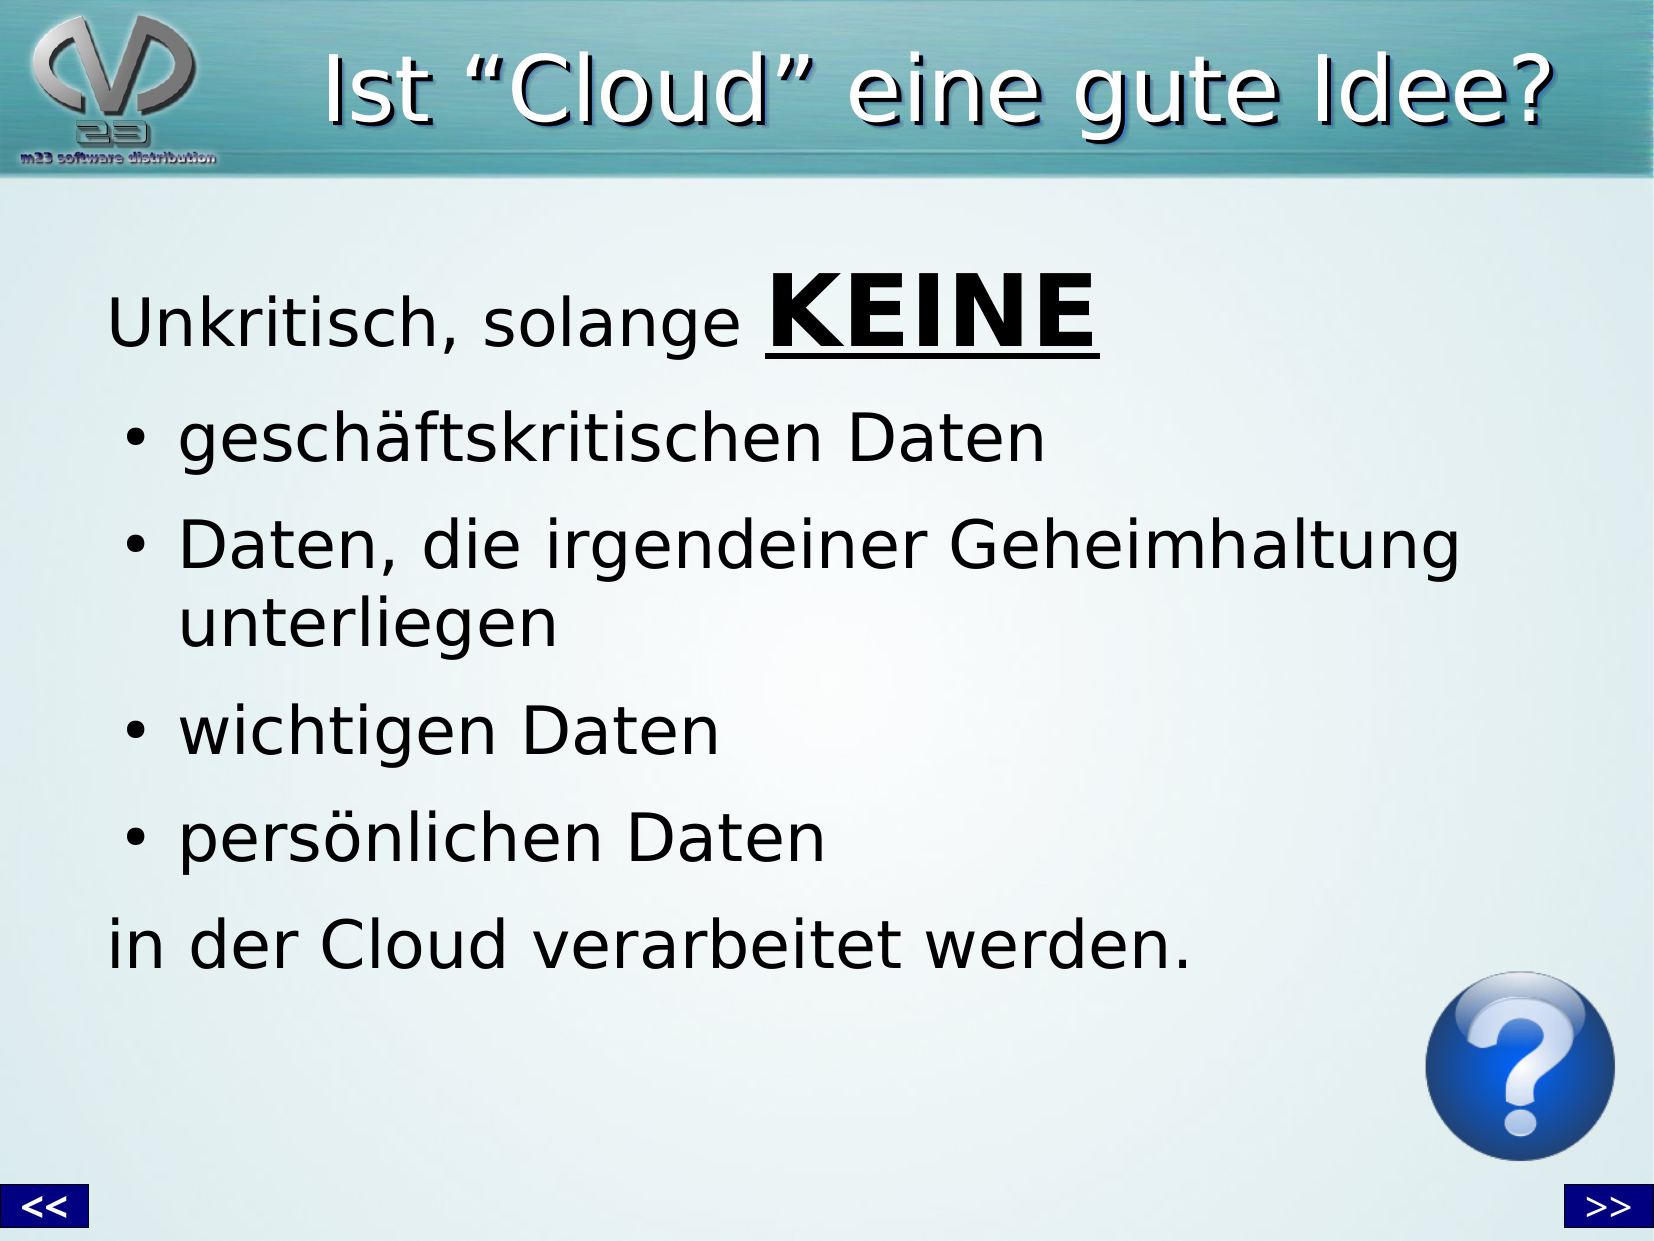

# Ist “Cloud” eine gute Idee?
Unkritisch, solange KEINE
geschäftskritischen Daten
Daten, die irgendeiner Geheimhaltung unterliegen
wichtigen Daten
persönlichen Daten
in der Cloud verarbeitet werden.